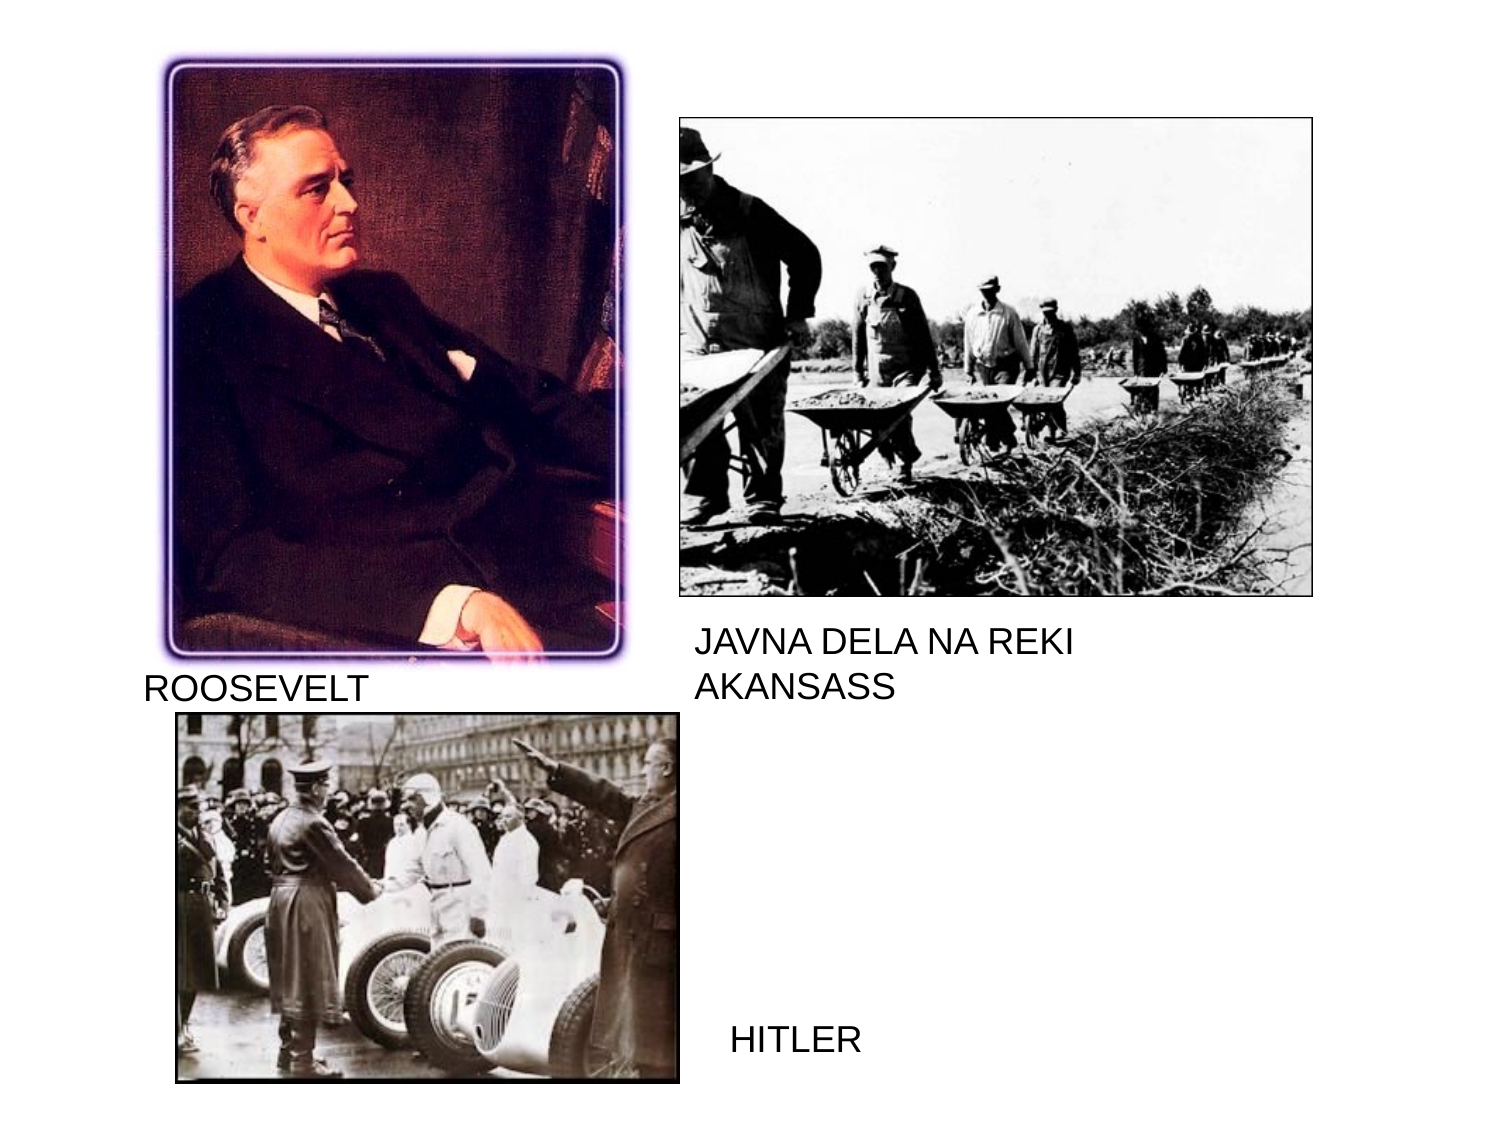

JAVNA DELA NA REKI AKANSASS
ROOSEVELT
HITLER